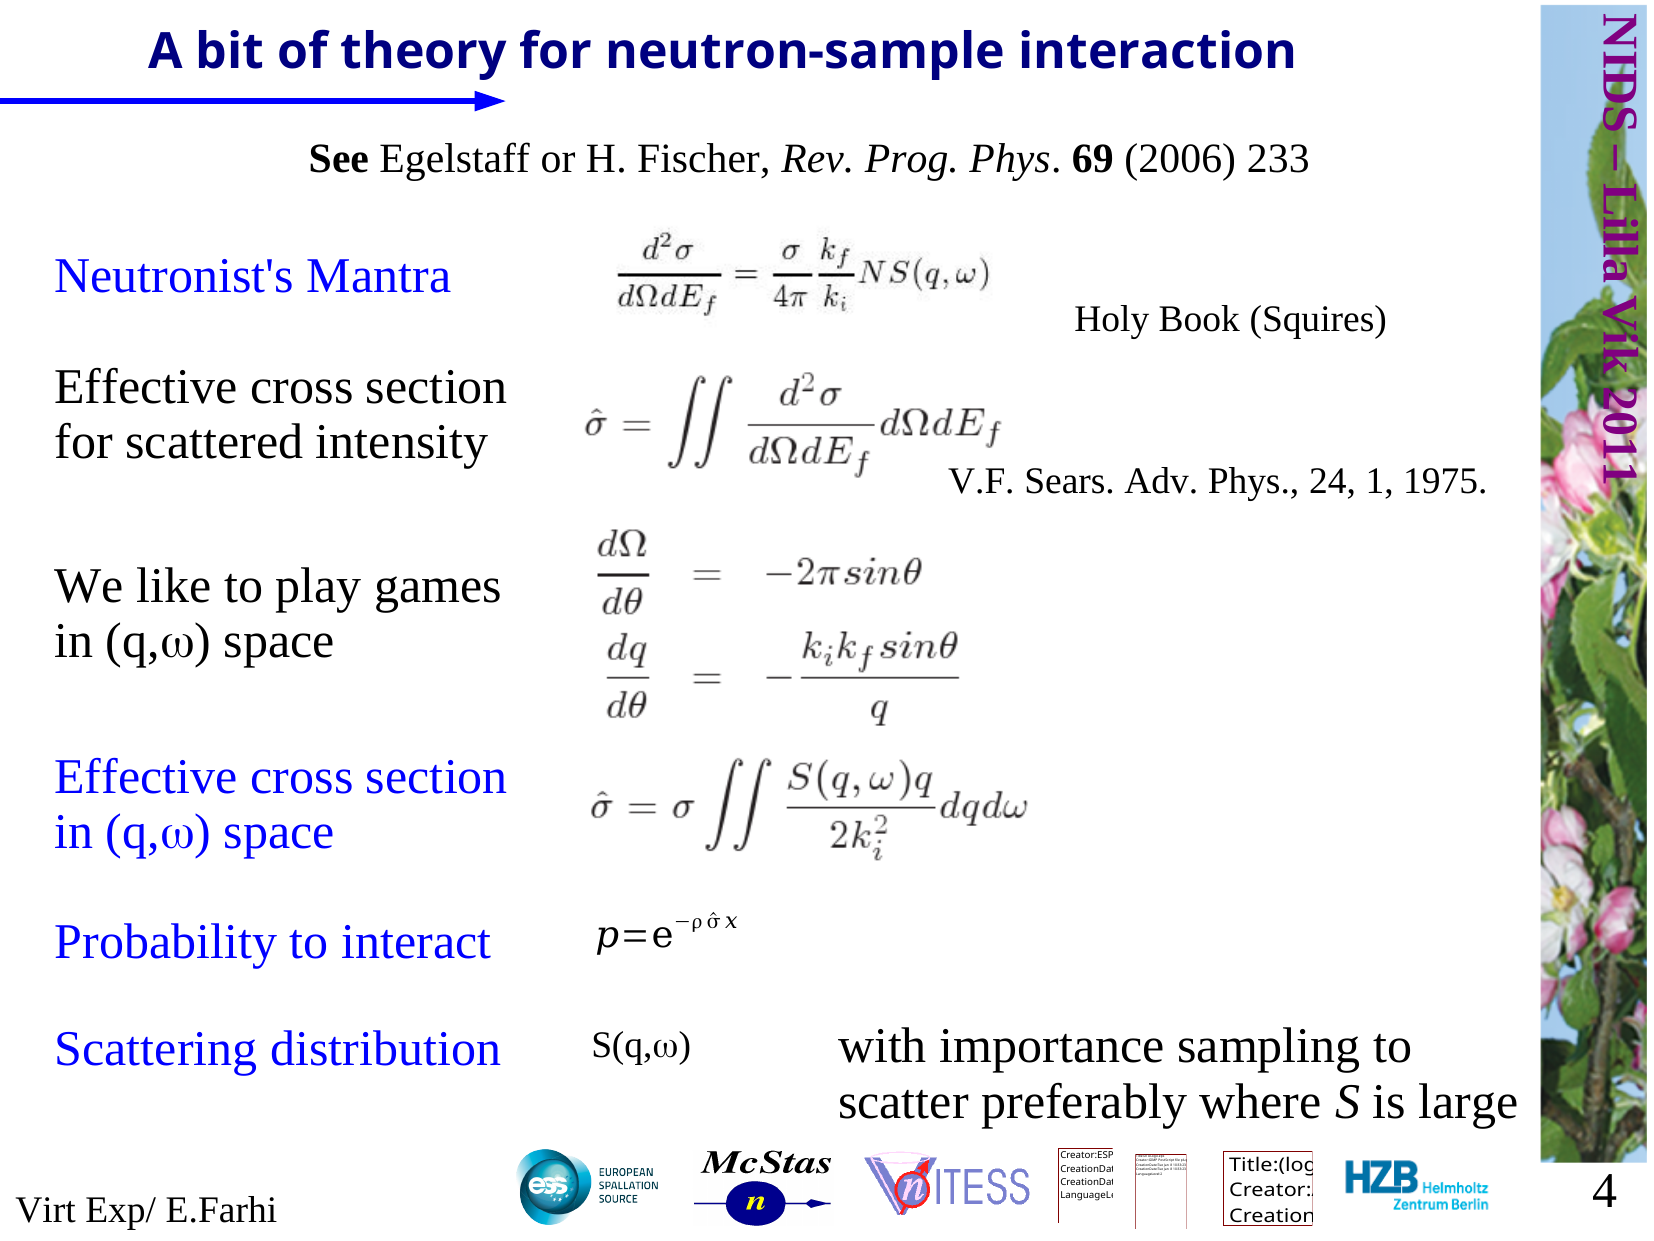

A bit of theory for neutron-sample interaction
See Egelstaff or H. Fischer, Rev. Prog. Phys. 69 (2006) 233
Neutronist's Mantra
Holy Book (Squires)
Effective cross section
for scattered intensity
 V.F. Sears. Adv. Phys., 24, 1, 1975.
We like to play games
in (q,w) space
Effective cross section
in (q,w) space
Probability to interact
with importance sampling to
scatter preferably where S is large
Scattering distribution
S(q,w)